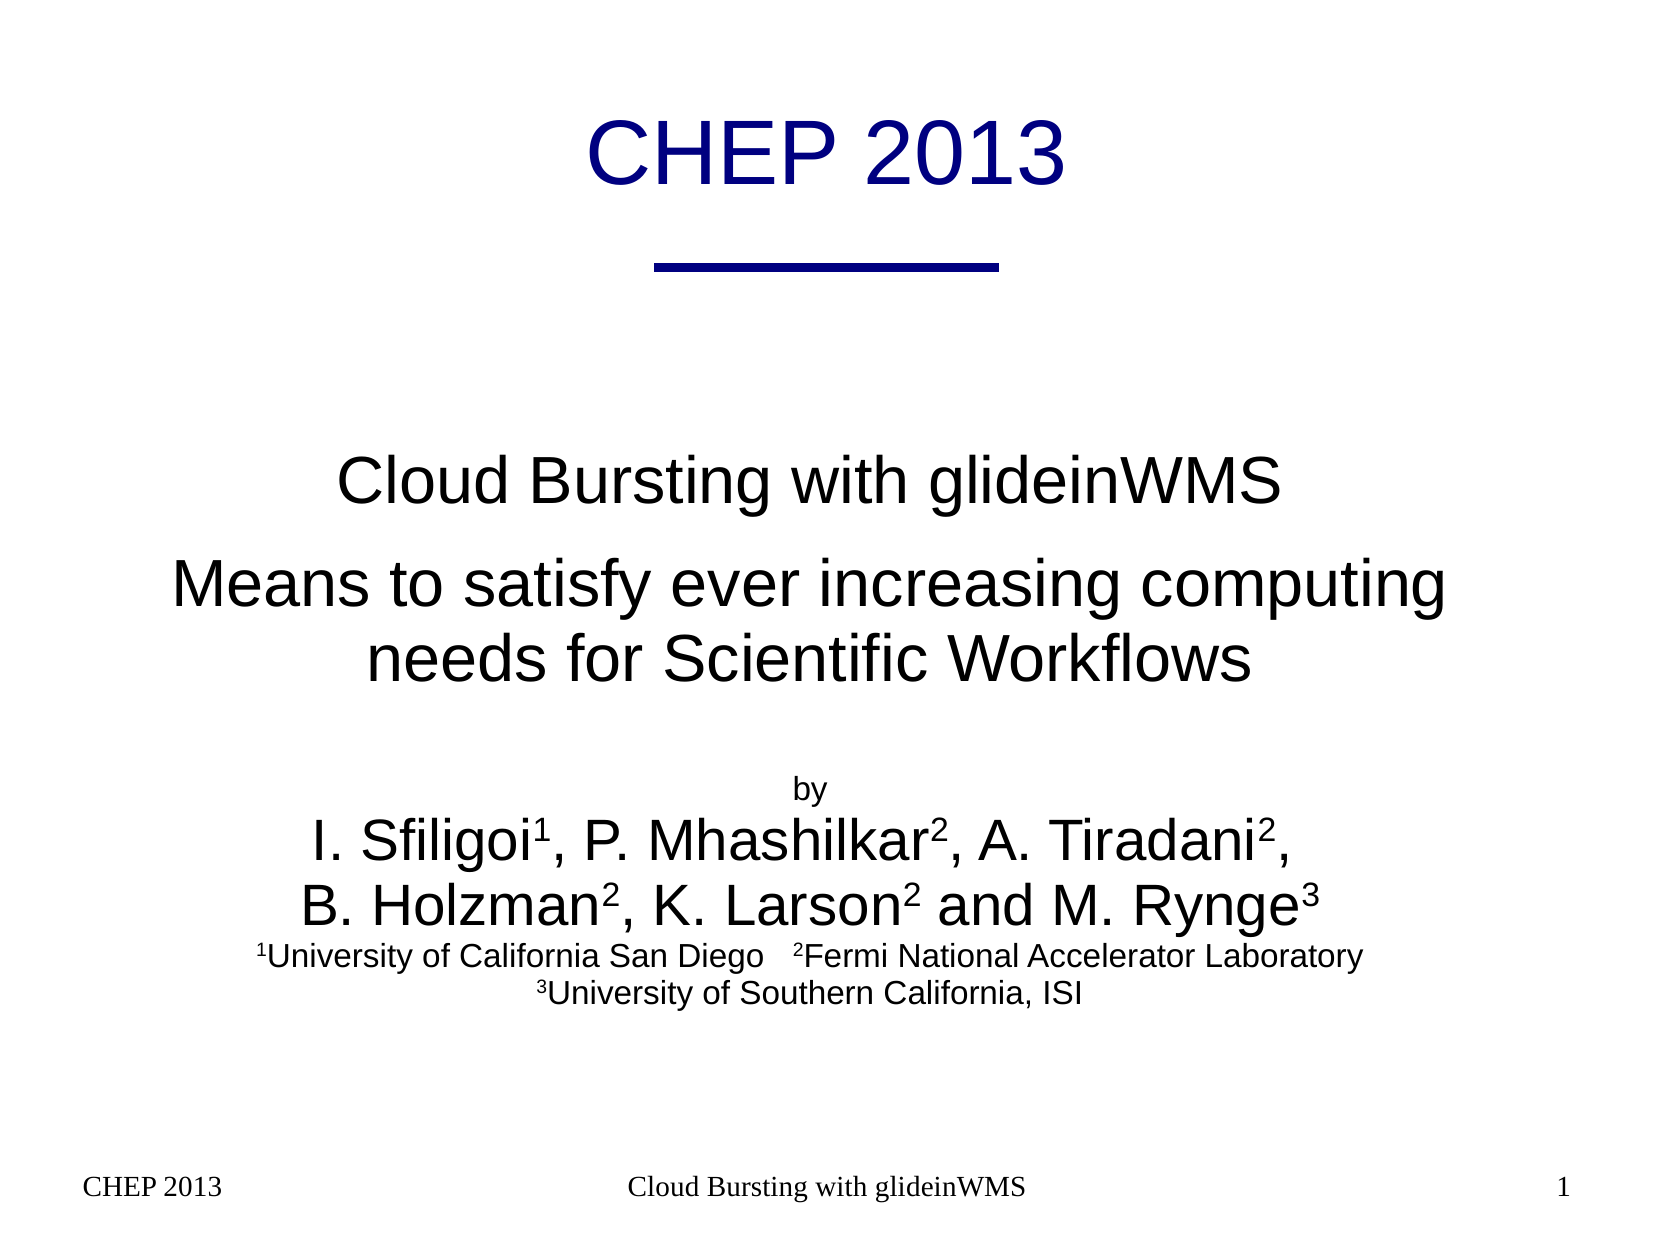

# CHEP 2013
Cloud Bursting with glideinWMS
Means to satisfy ever increasing computing needs for Scientific Workflows
by
I. Sfiligoi1, P. Mhashilkar2, A. Tiradani2,
B. Holzman2, K. Larson2 and M. Rynge3
1University of California San Diego 2Fermi National Accelerator Laboratory
3University of Southern California, ISI
CHEP 2013
Cloud Bursting with glideinWMS
1